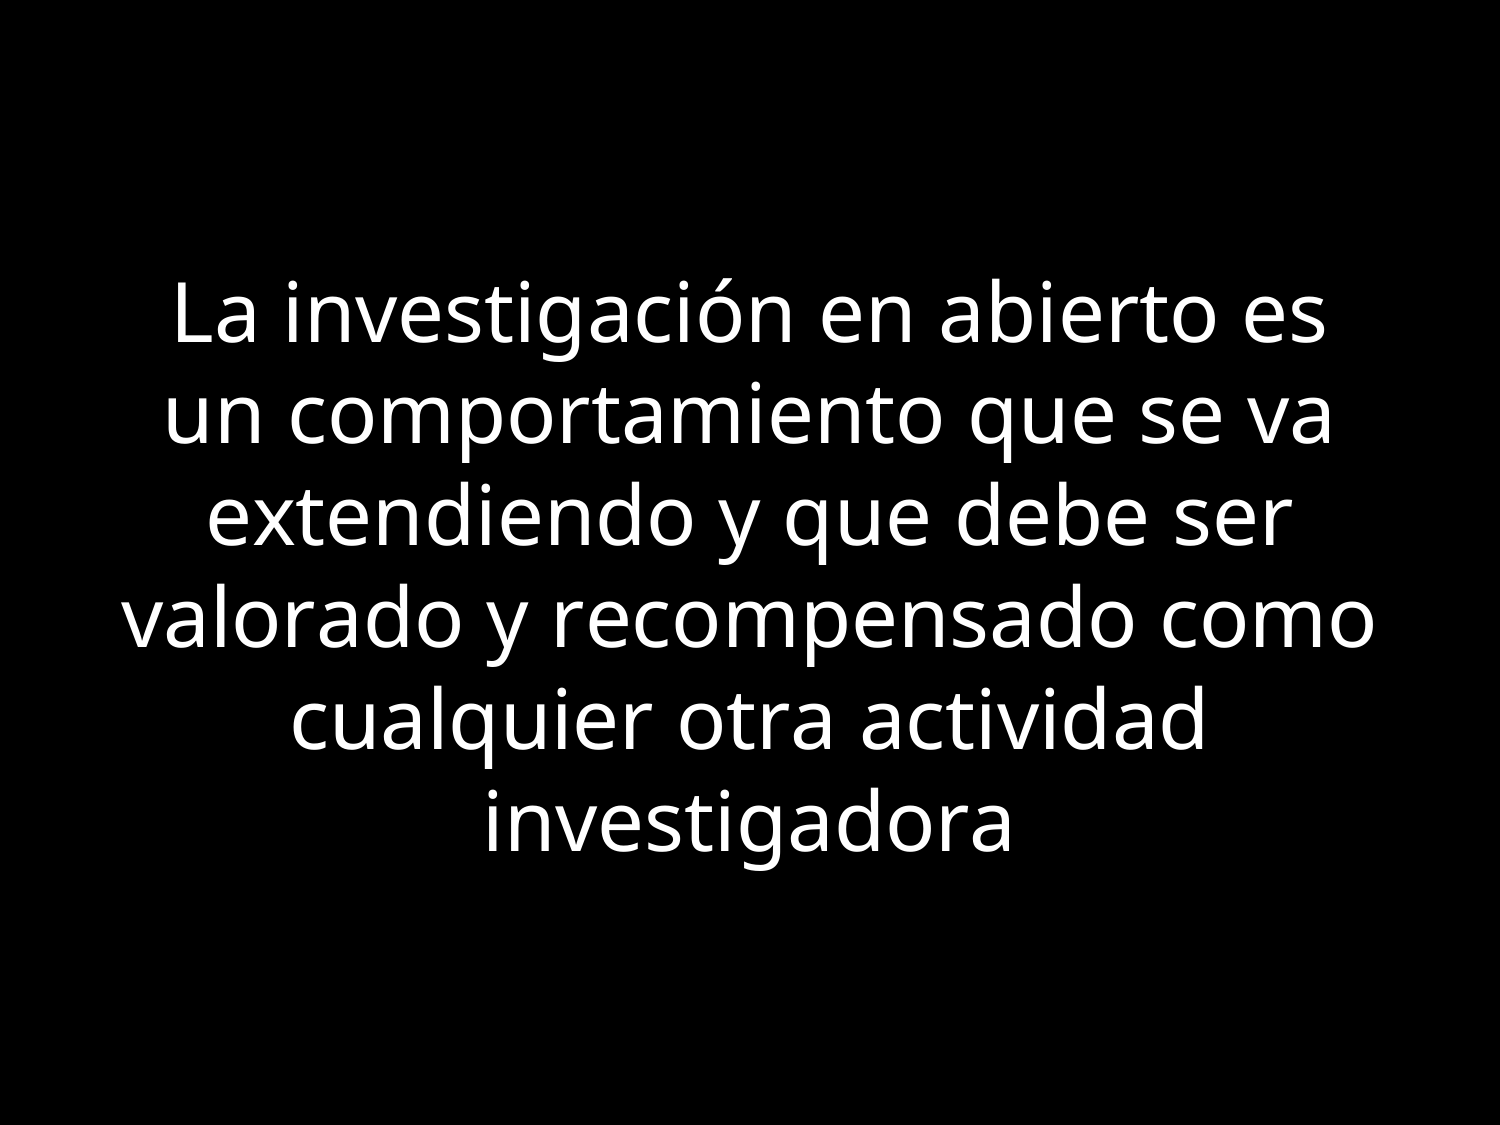

# La investigación en abierto es un comportamiento que se va extendiendo y que debe ser valorado y recompensado como cualquier otra actividad investigadora